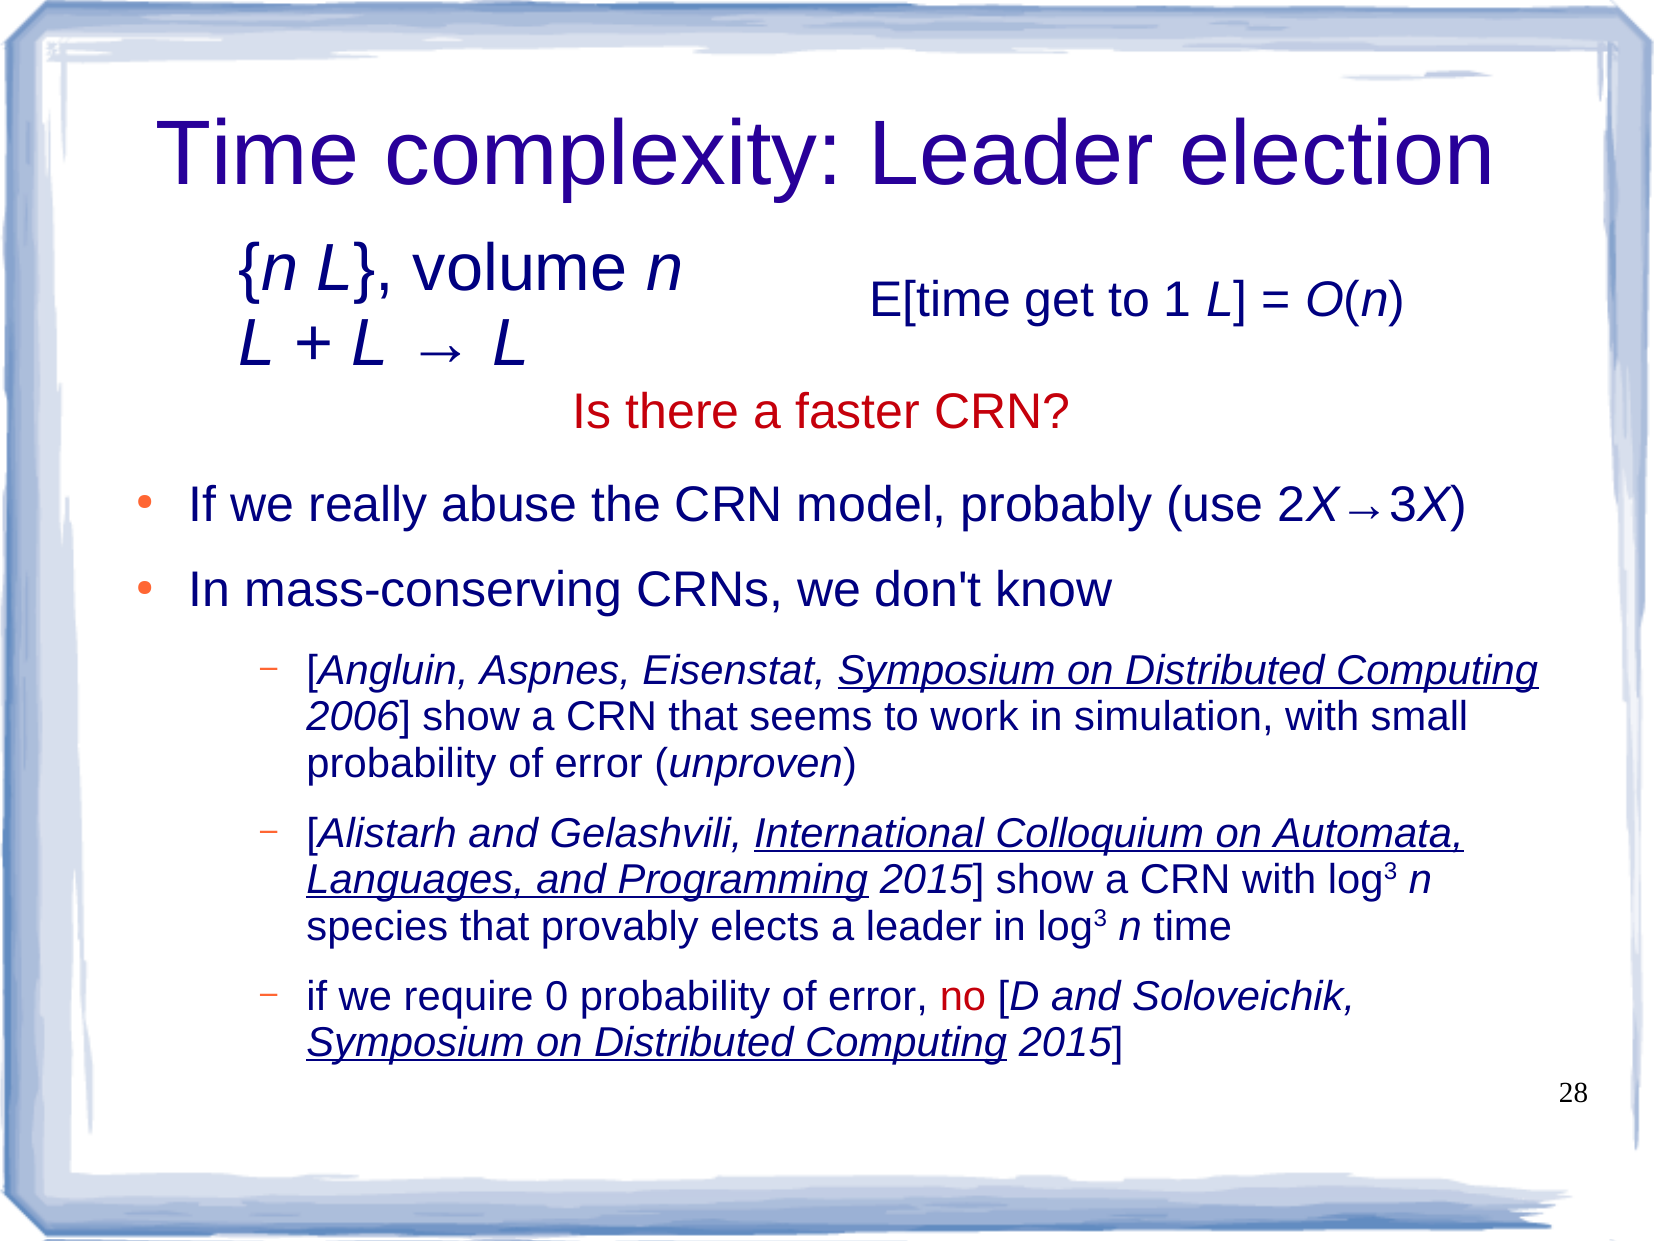

# Time complexity: Leader election
{n L}, volume n
L + L → L
E[time get to 1 L] = O(n)
Is there a faster CRN?
If we really abuse the CRN model, probably (use 2X→3X)
In mass-conserving CRNs, we don't know
[Angluin, Aspnes, Eisenstat, Symposium on Distributed Computing 2006] show a CRN that seems to work in simulation, with small probability of error (unproven)
[Alistarh and Gelashvili, International Colloquium on Automata, Languages, and Programming 2015] show a CRN with log3 n species that provably elects a leader in log3 n time
if we require 0 probability of error, no [D and Soloveichik, Symposium on Distributed Computing 2015]
28